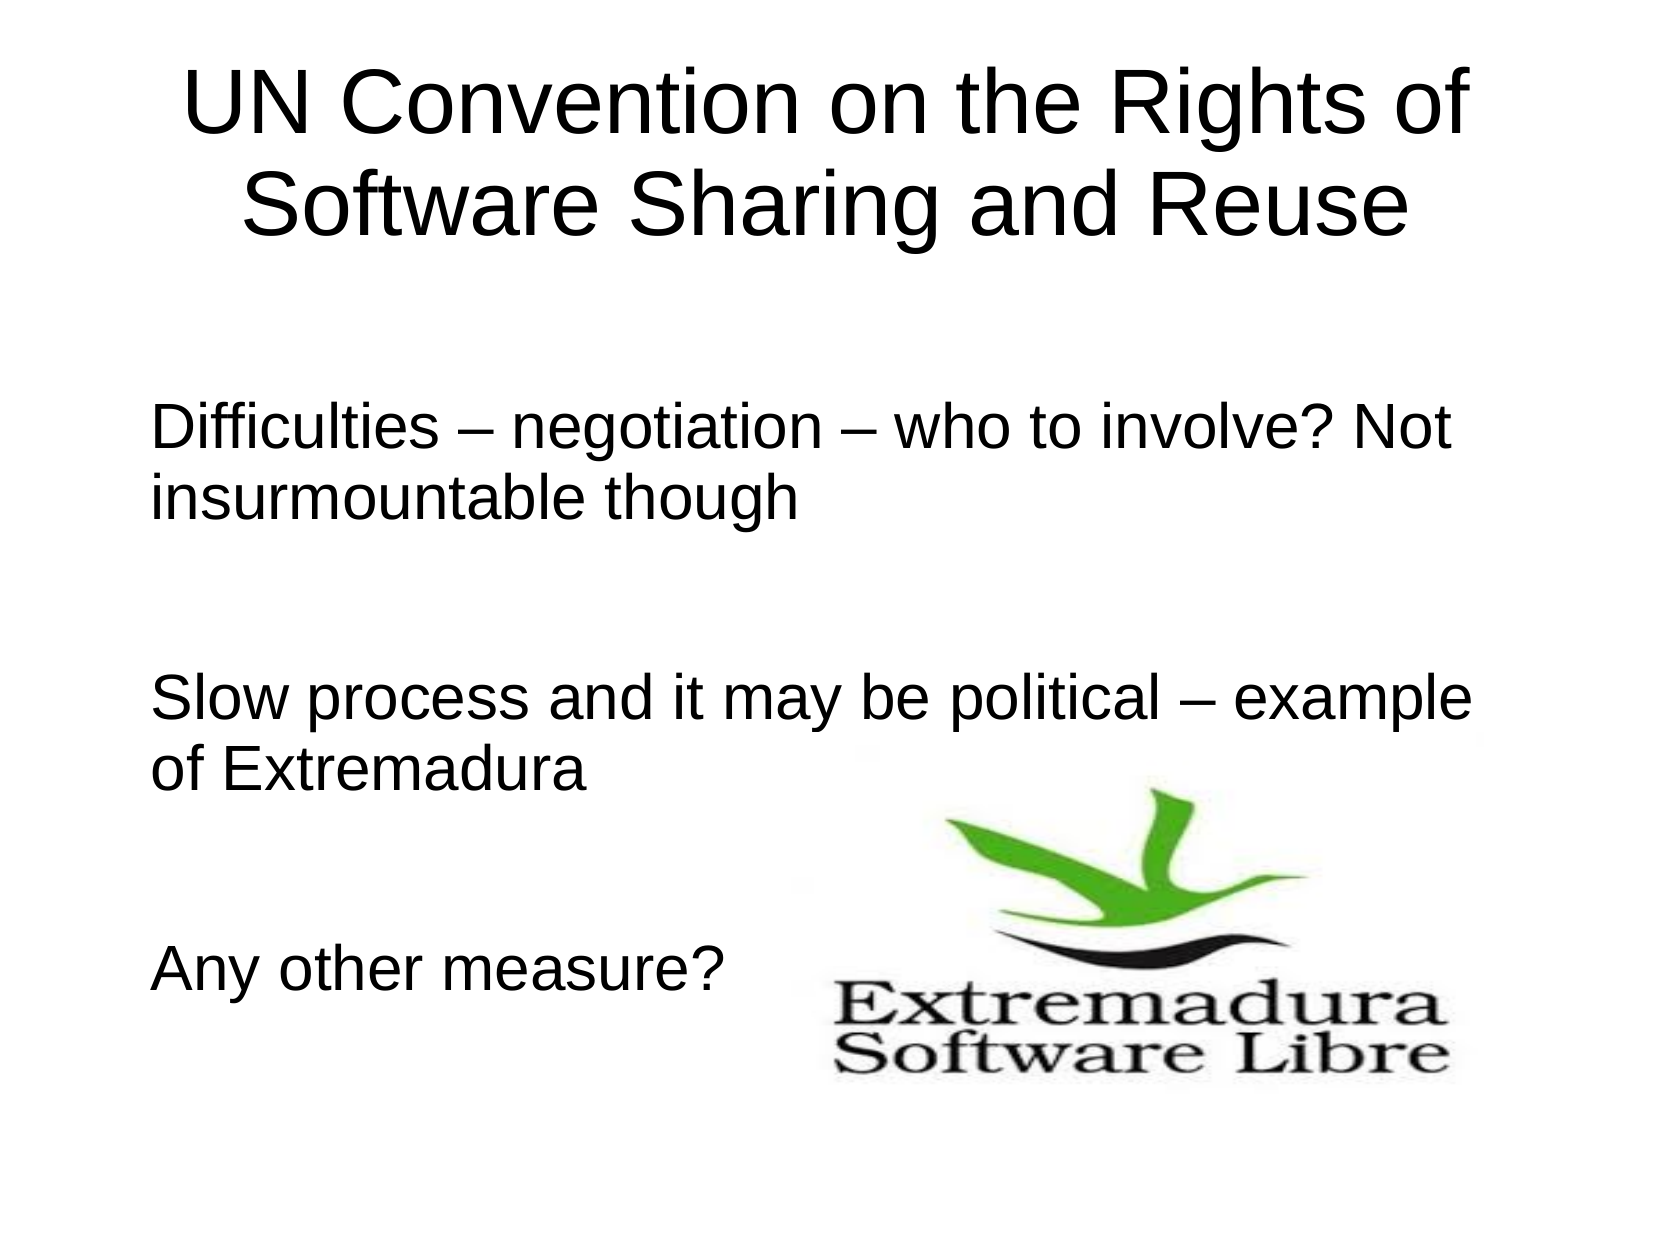

# UN Convention on the Rights of Software Sharing and Reuse
Difficulties – negotiation – who to involve? Not insurmountable though
Slow process and it may be political – example of Extremadura
Any other measure?